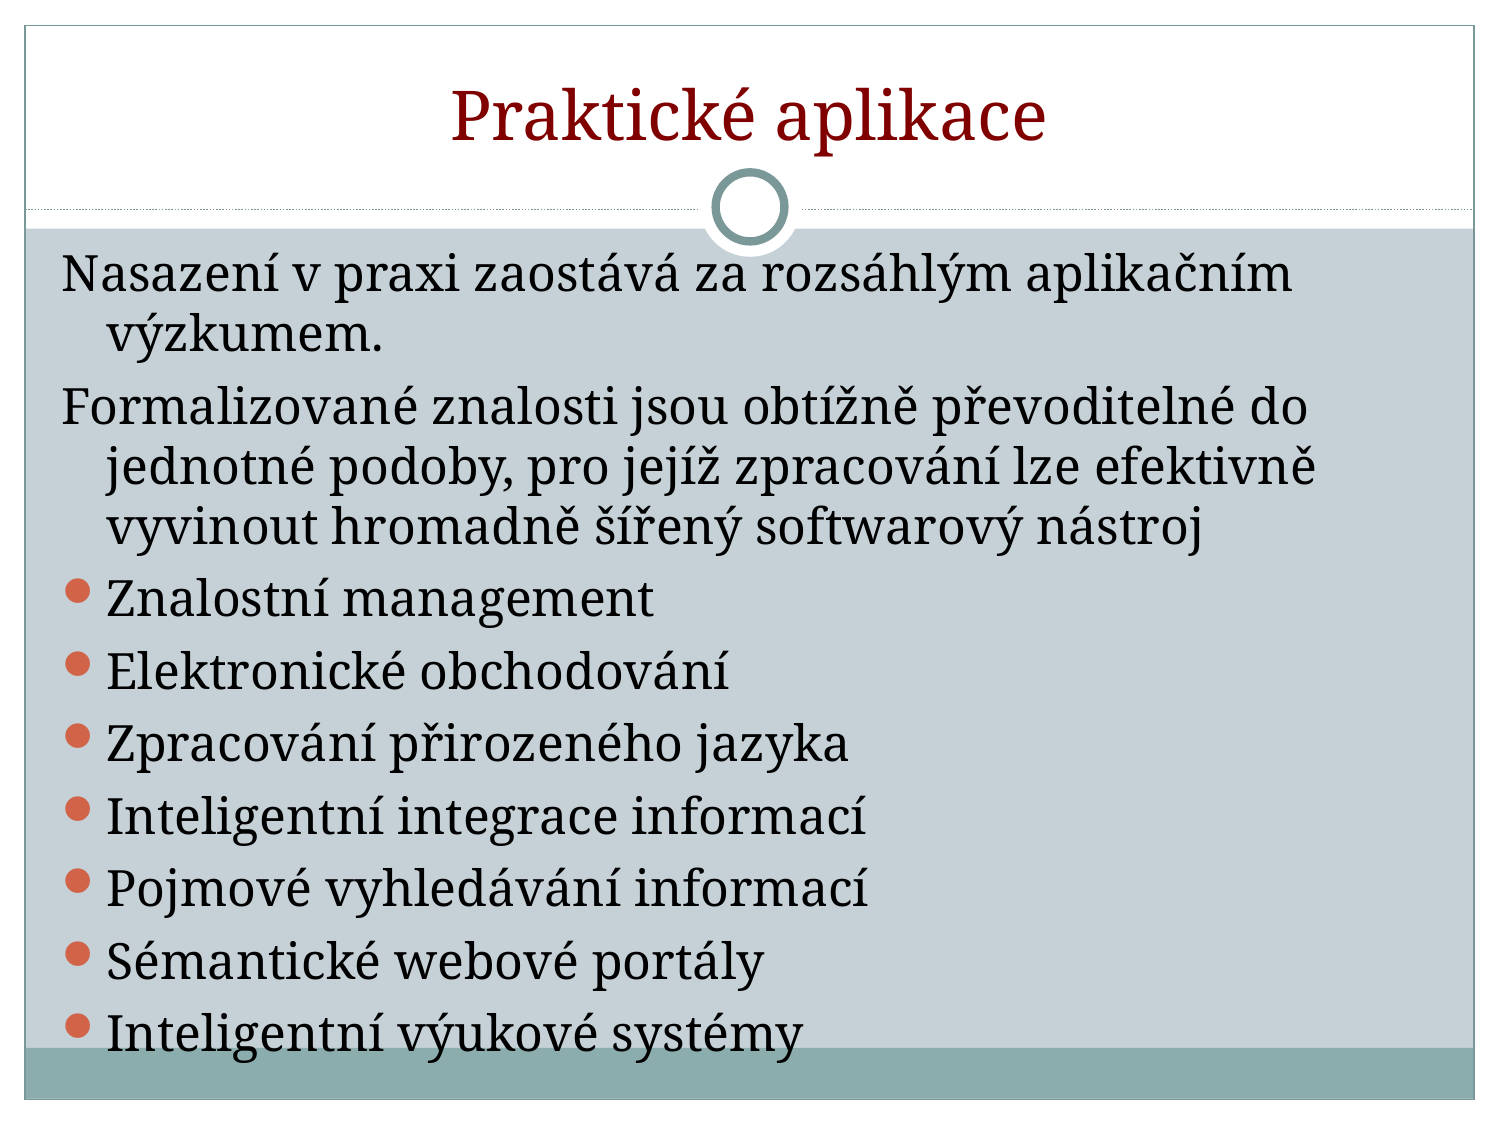

# Praktické aplikace
Nasazení v praxi zaostává za rozsáhlým aplikačním výzkumem.
Formalizované znalosti jsou obtížně převoditelné do jednotné podoby, pro jejíž zpracování lze efektivně vyvinout hromadně šířený softwarový nástroj
Znalostní management
Elektronické obchodování
Zpracování přirozeného jazyka
Inteligentní integrace informací
Pojmové vyhledávání informací
Sémantické webové portály
Inteligentní výukové systémy